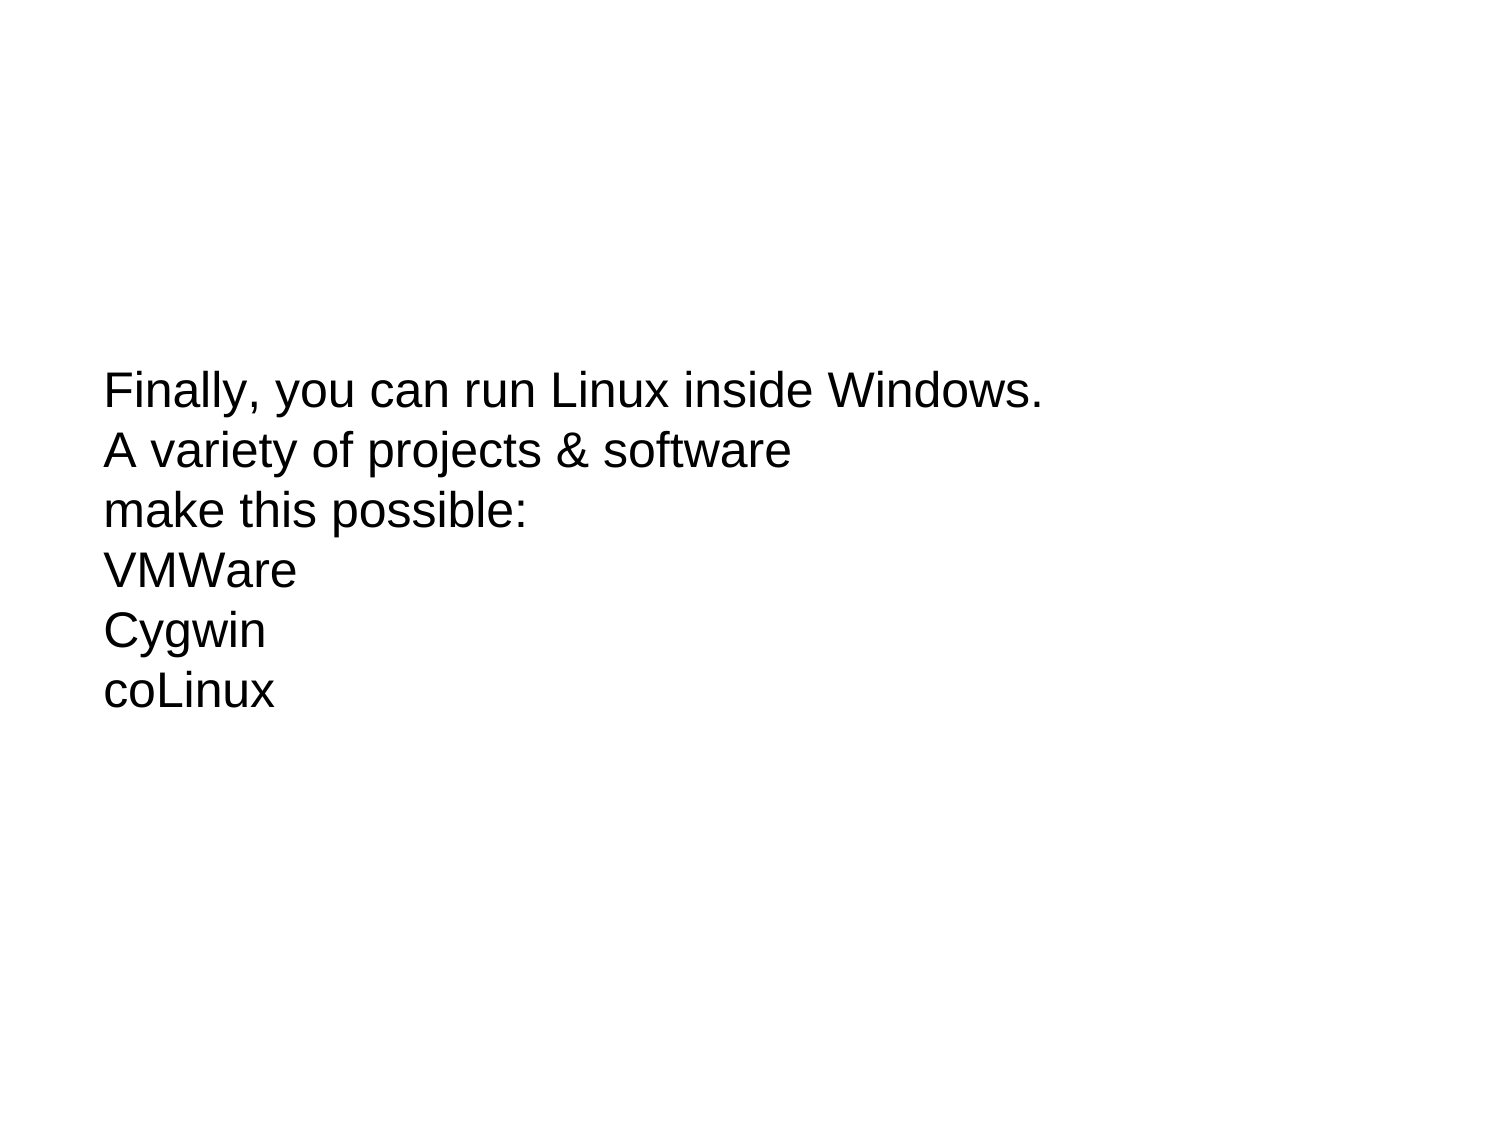

#
Finally, you can run Linux inside Windows.
A variety of projects & software
make this possible:
VMWare
Cygwin
coLinux